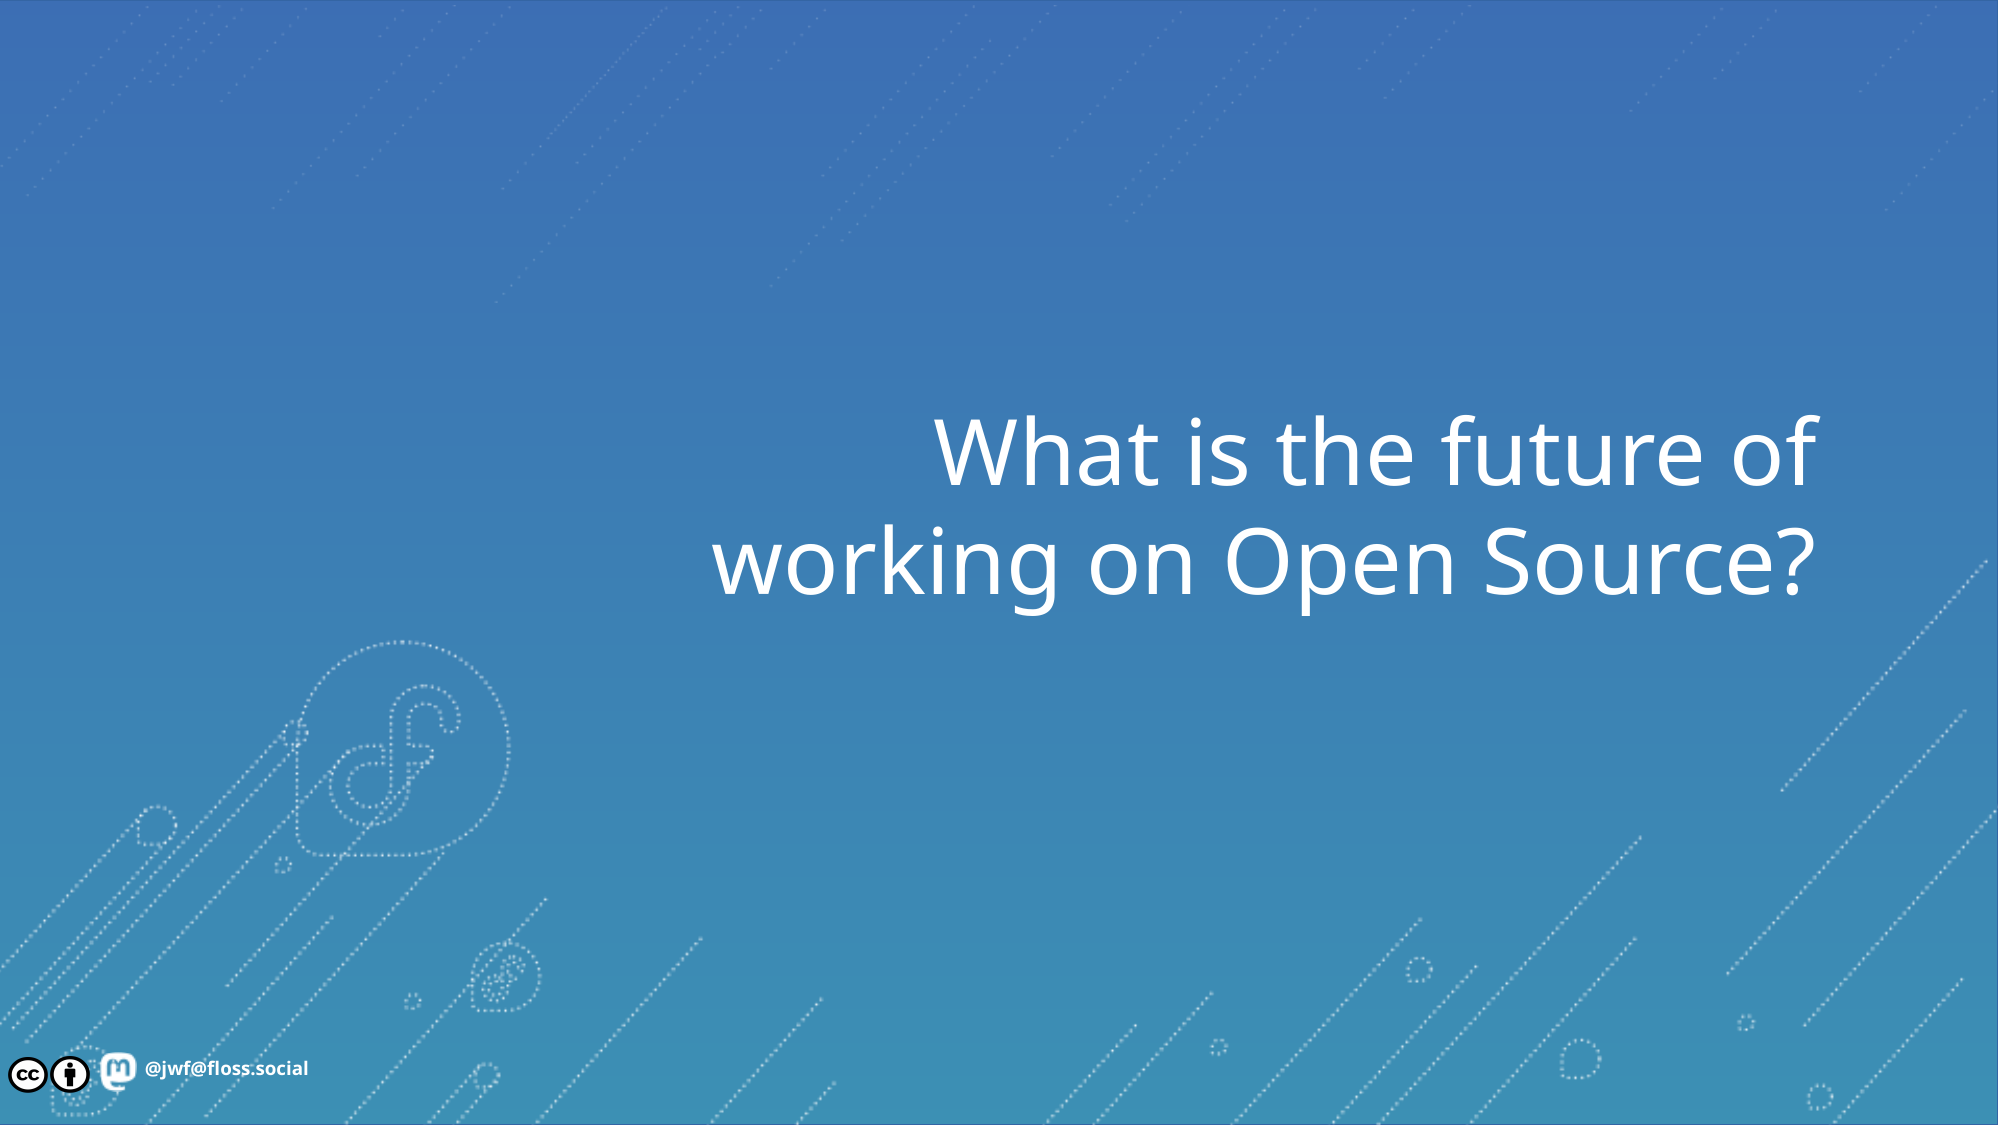

# What is the future of working on Open Source?
@jwf@floss.social